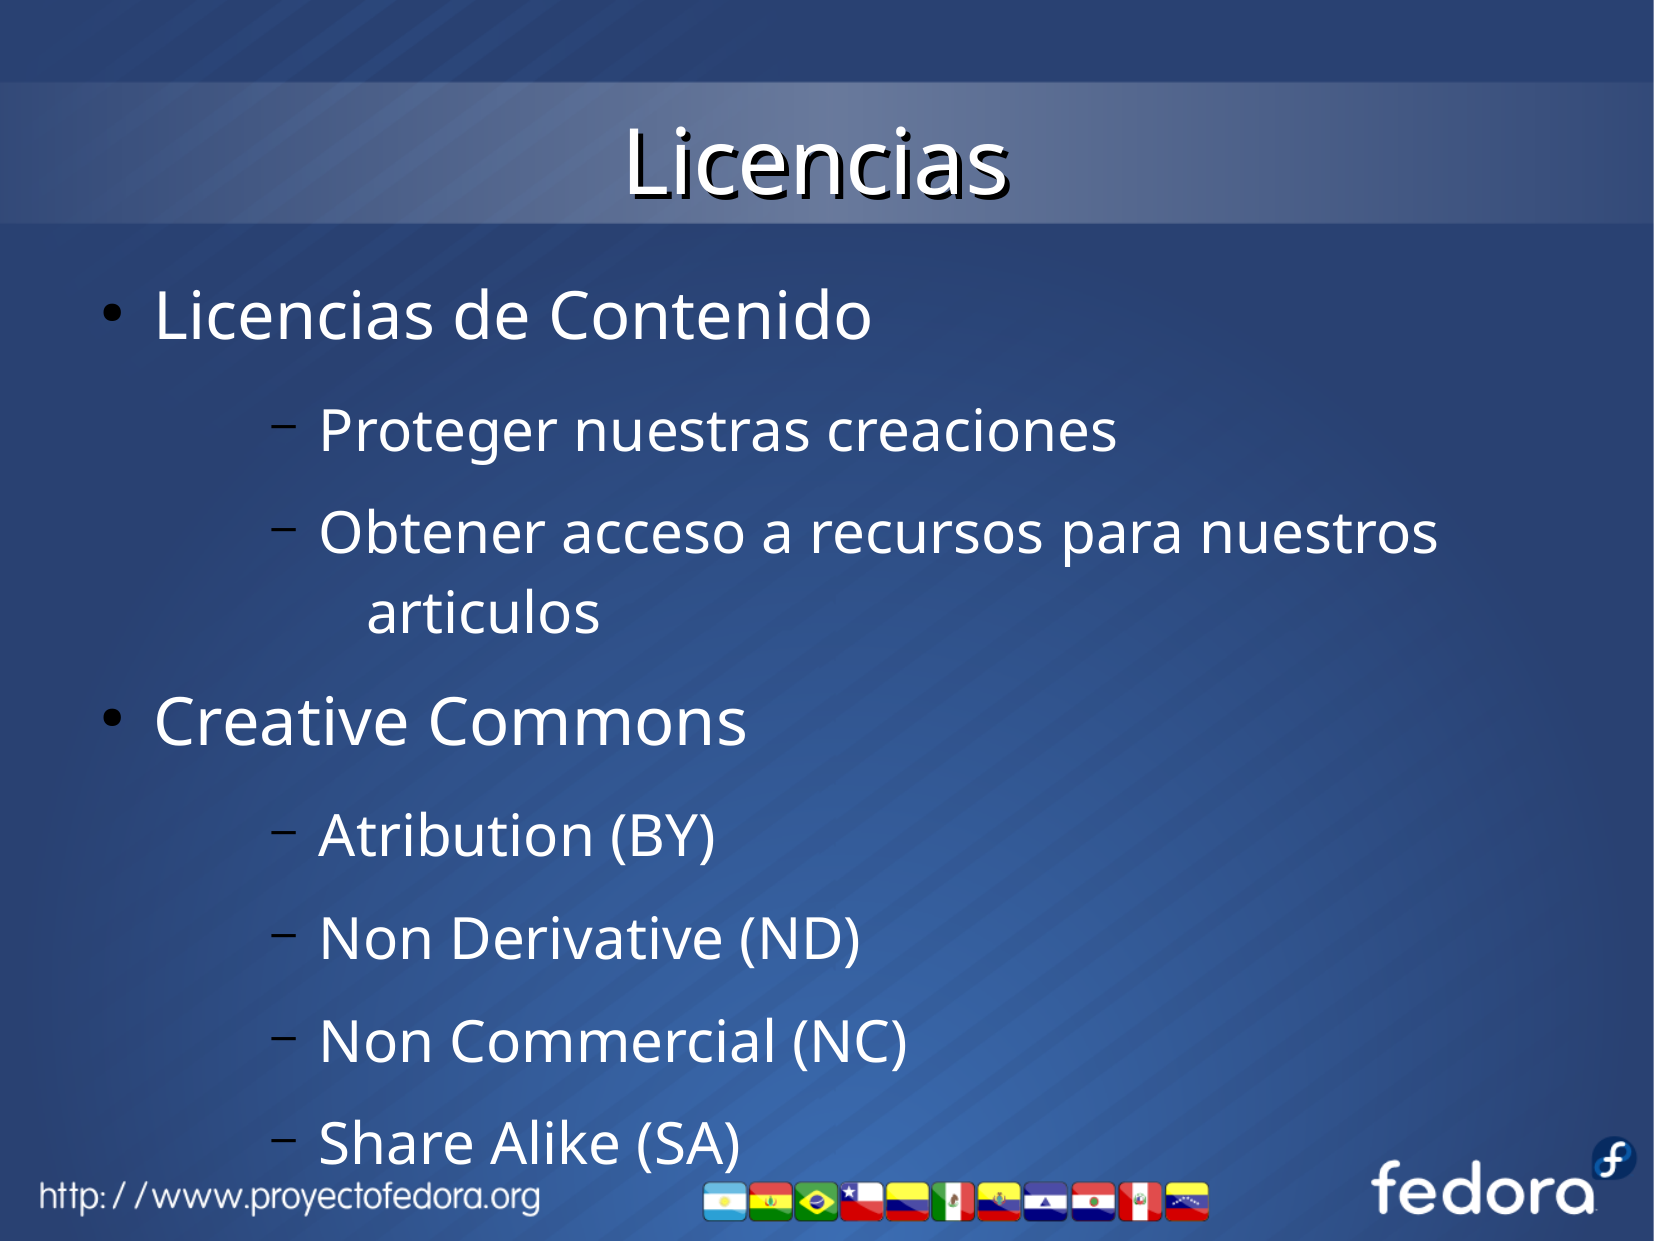

# Licencias
Licencias de Contenido
Proteger nuestras creaciones
Obtener acceso a recursos para nuestros articulos
Creative Commons
Atribution (BY)
Non Derivative (ND)
Non Commercial (NC)
Share Alike (SA)